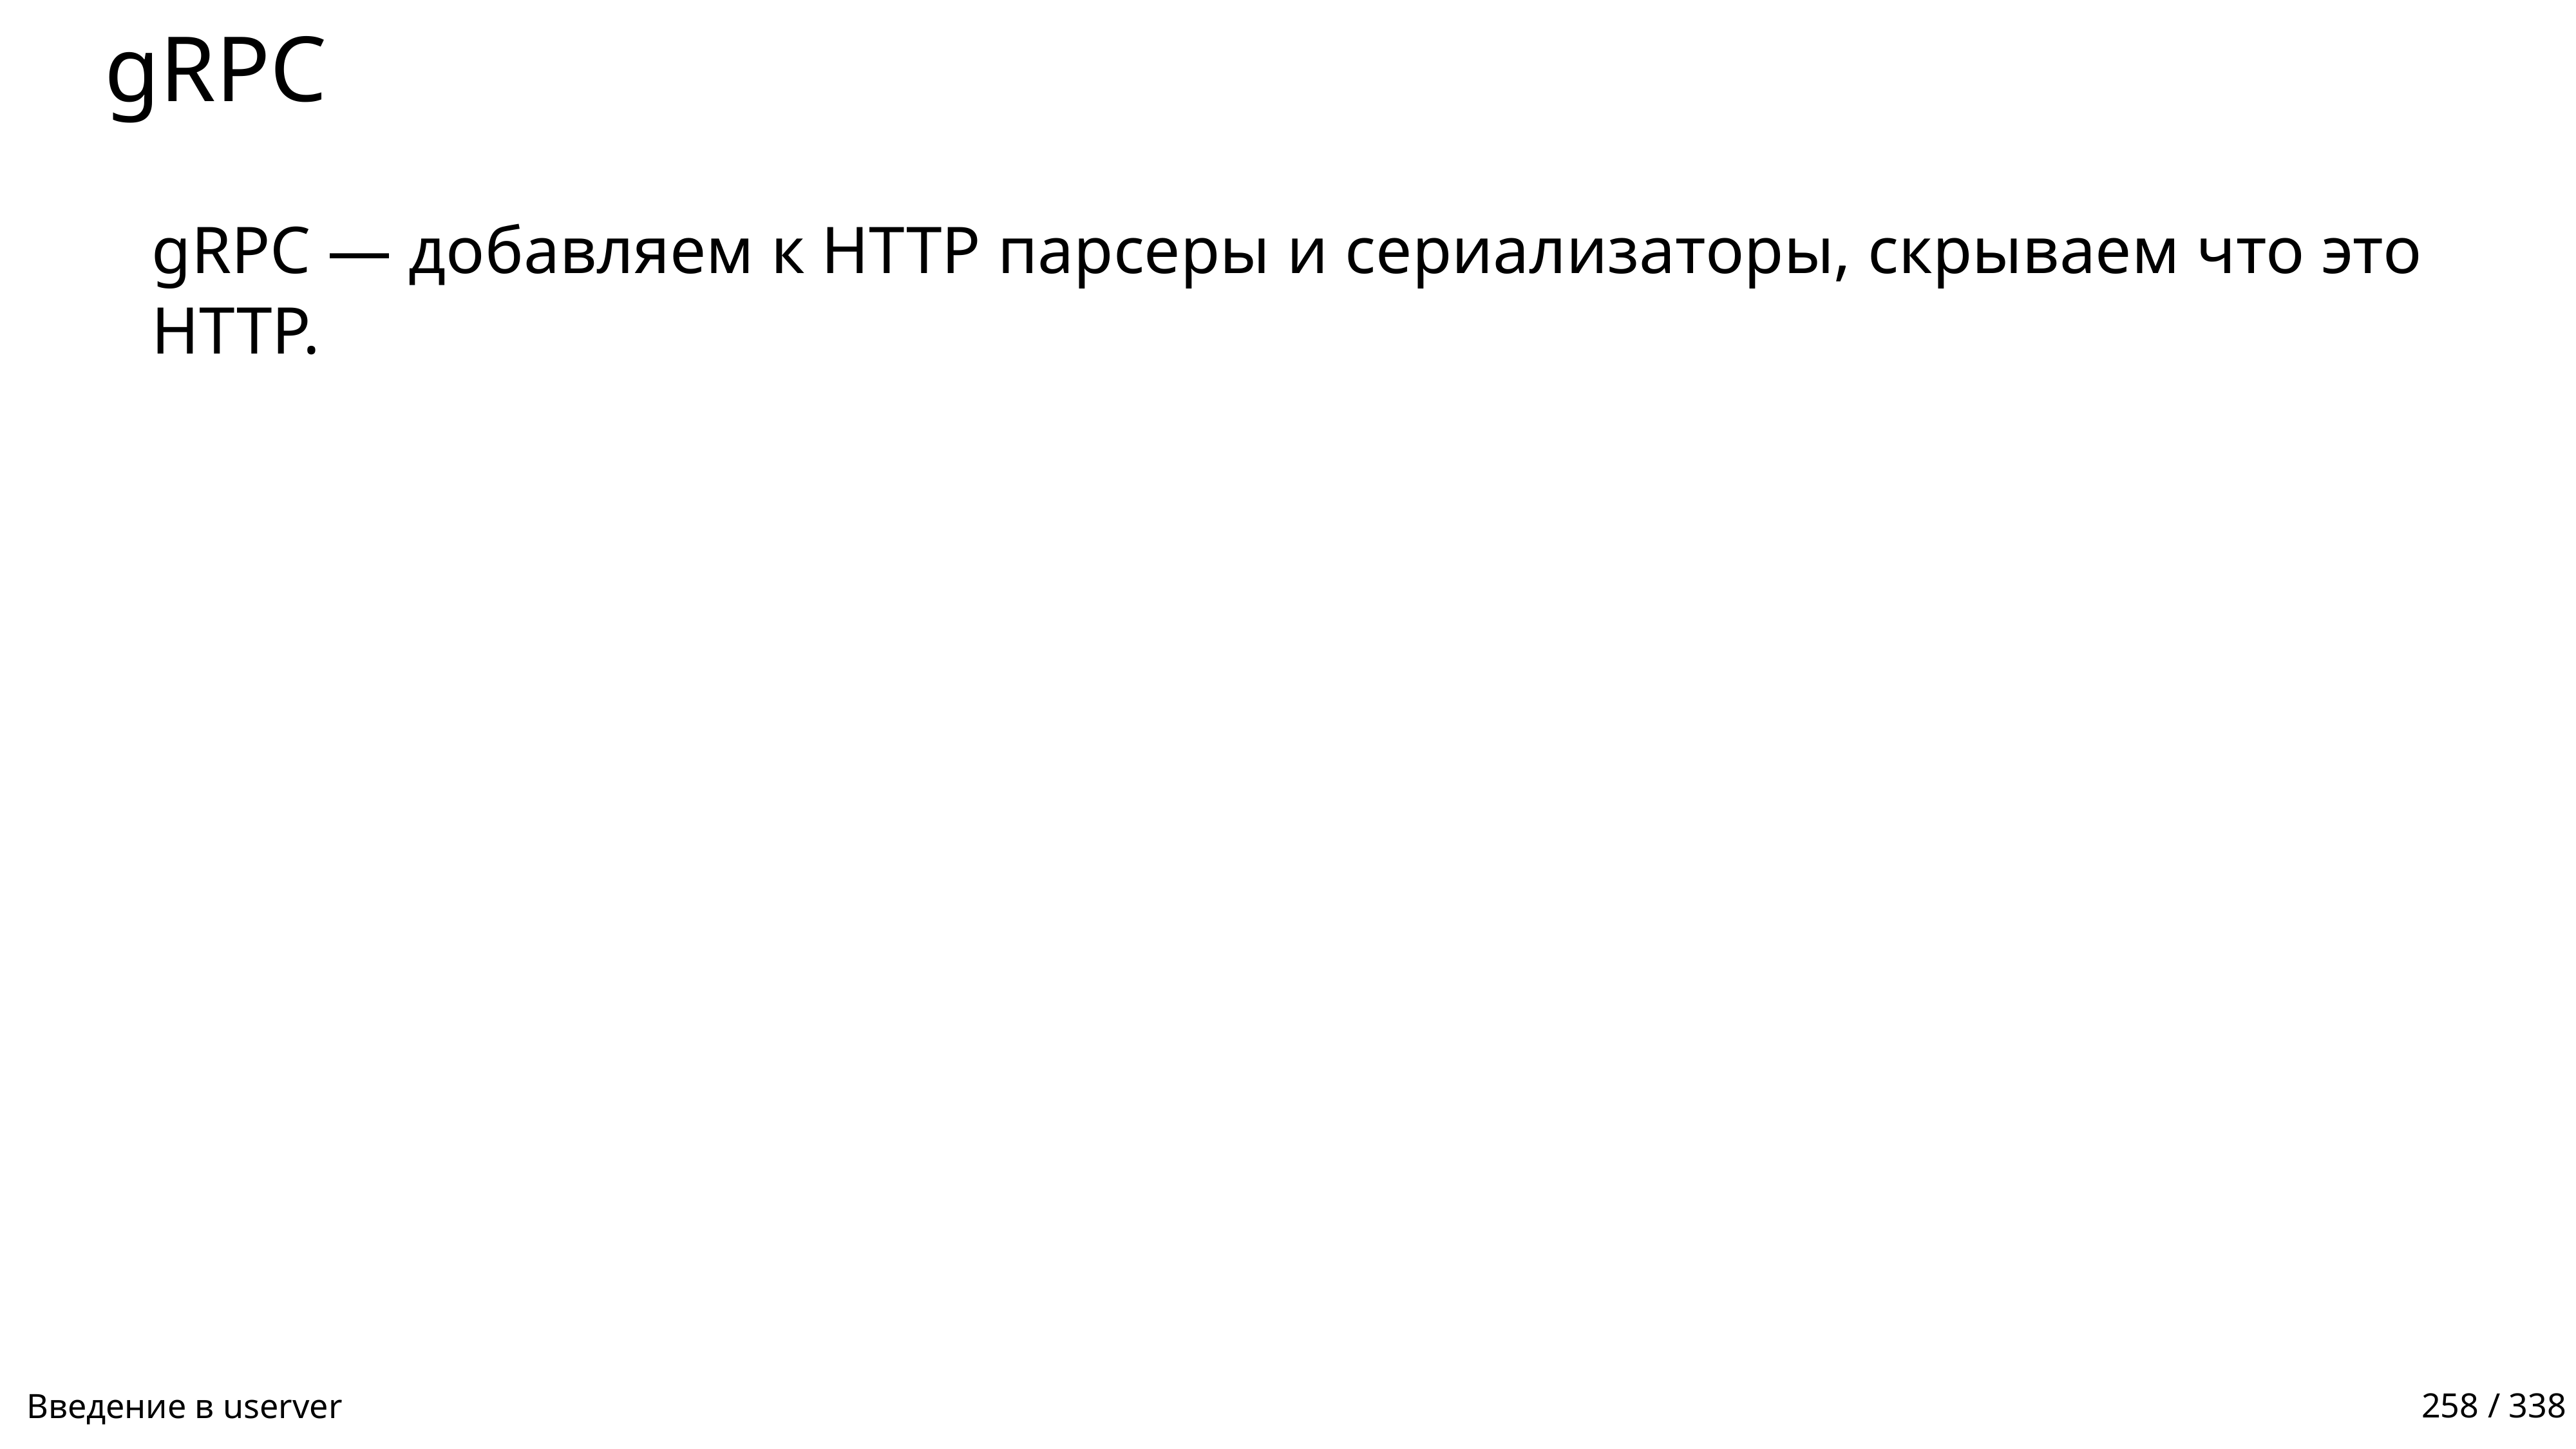

gRPC
# gRPC — добавляем к HTTP парсеры и сериализаторы, скрываем что это HTTP.
Введение в userver